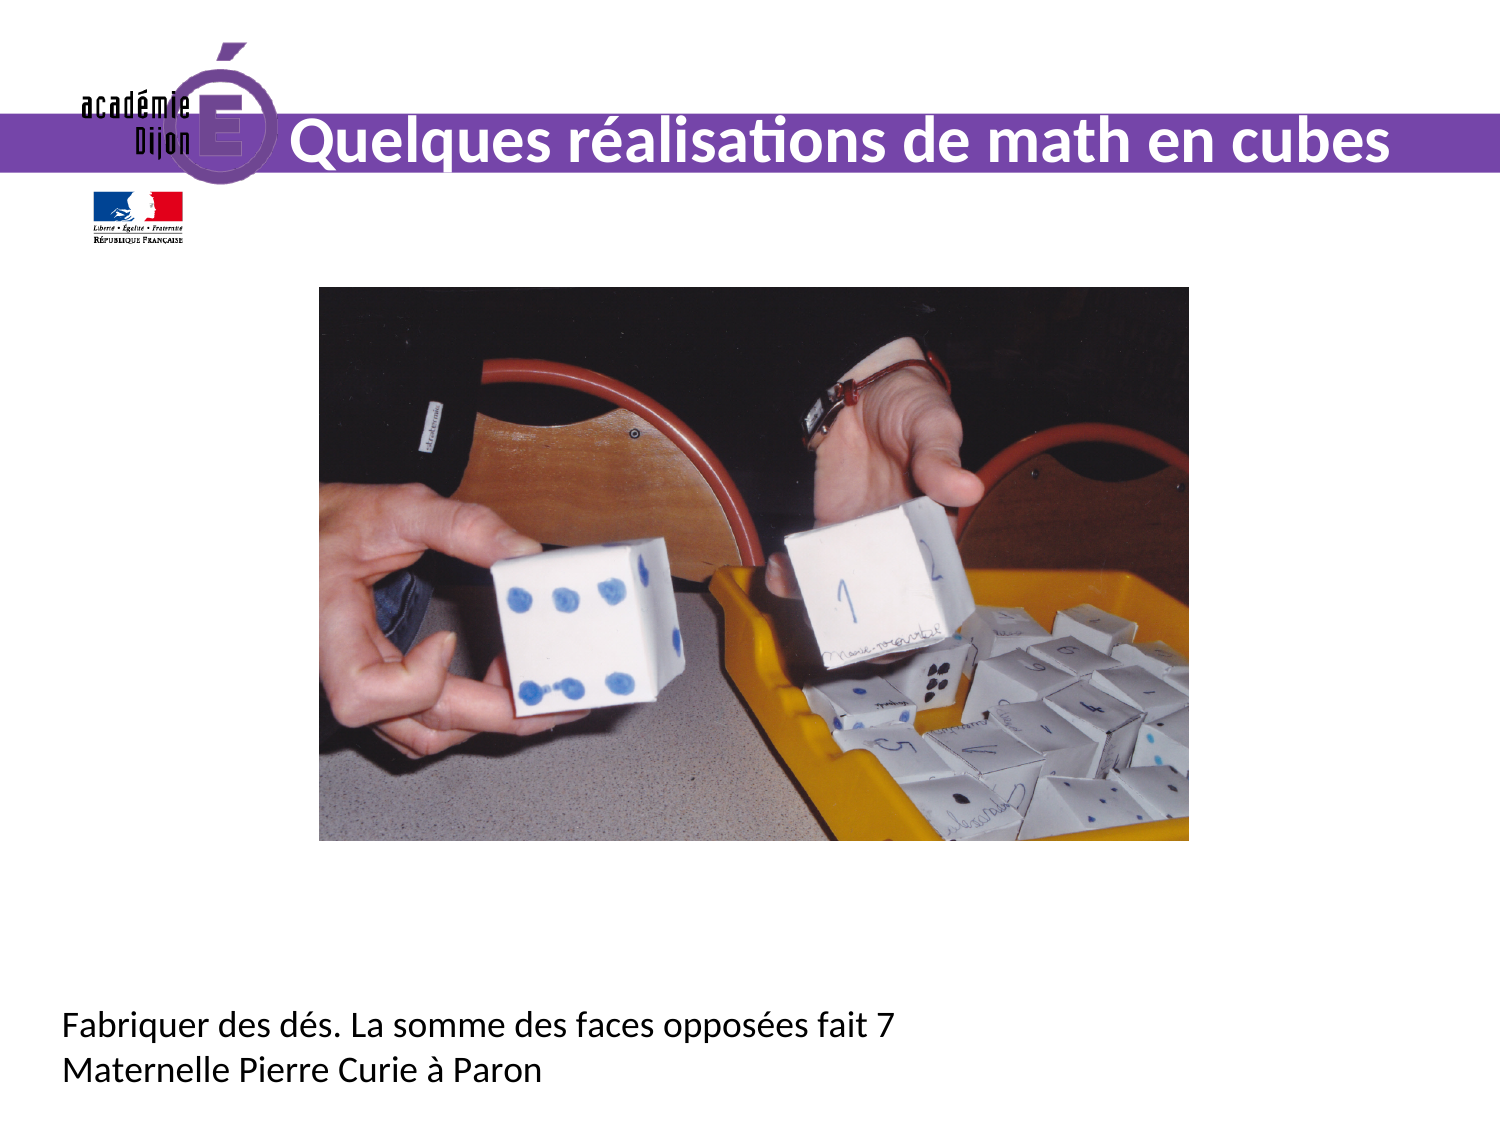

Quelques réalisations de math en cubes
Fabriquer des dés. La somme des faces opposées fait 7
Maternelle Pierre Curie à Paron